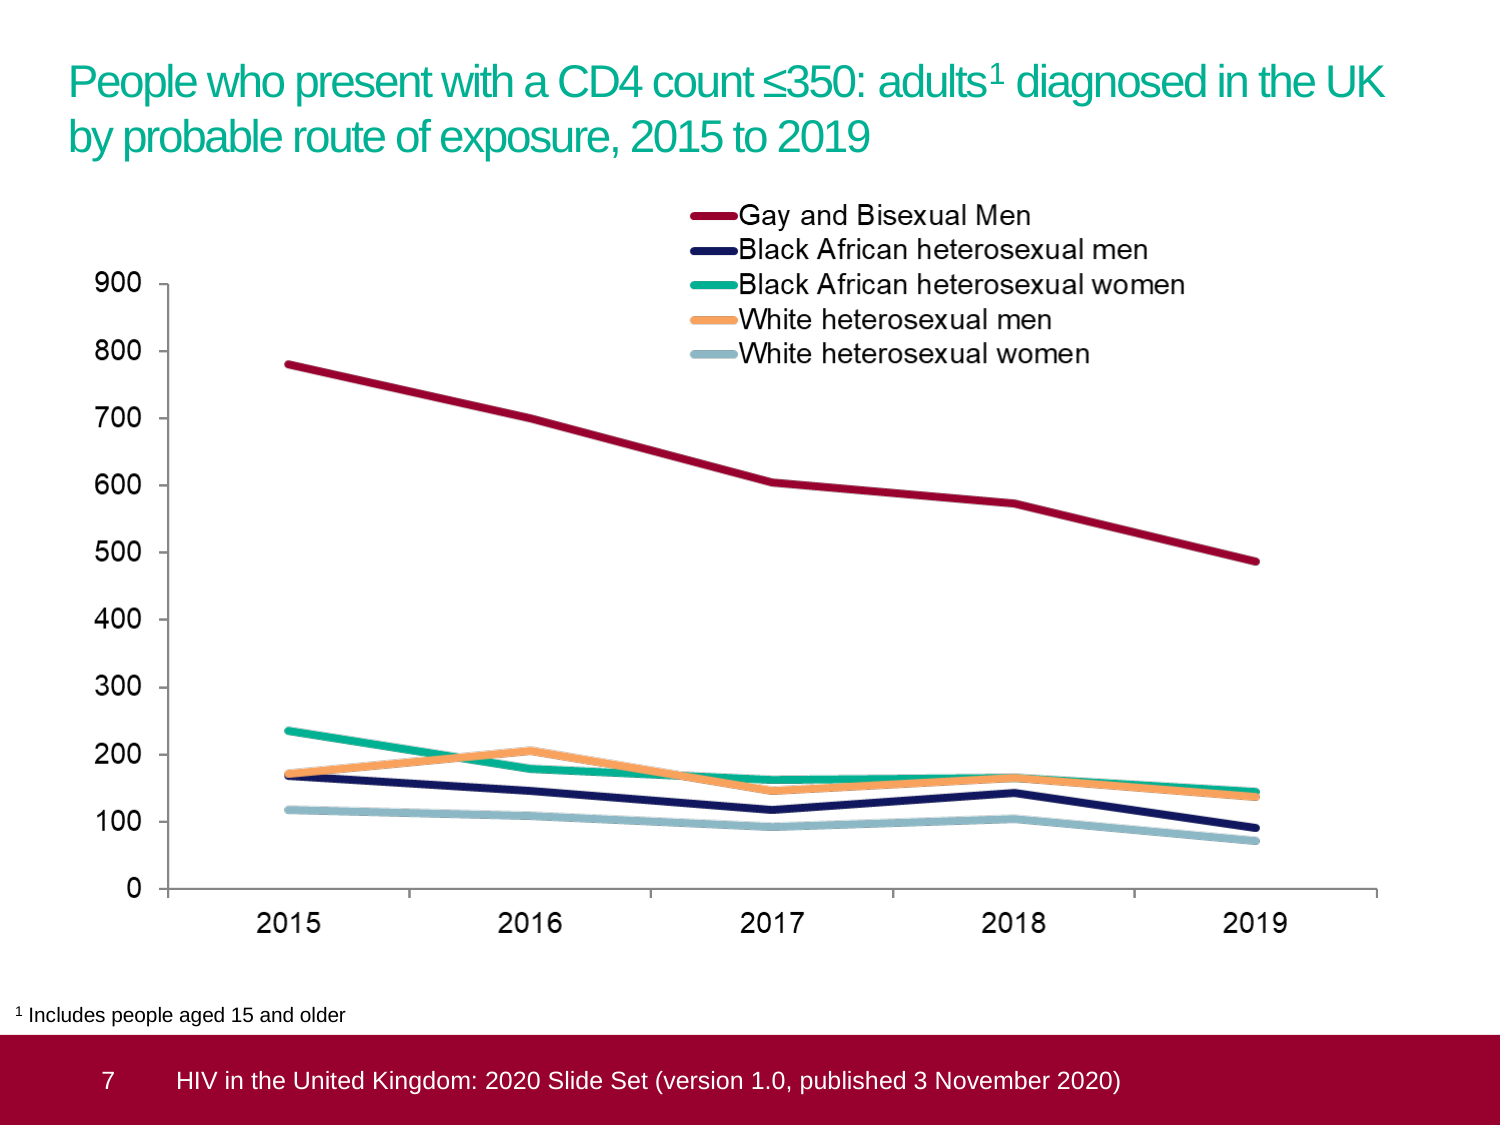

# People who present with a CD4 count ≤350: adults1 diagnosed in the UK by probable route of exposure, 2015 to 2019
1 Includes people aged 15 and older
 2
HIV in the United Kingdom: 2020 Slide Set (version 1.0, published 3 November 2020)